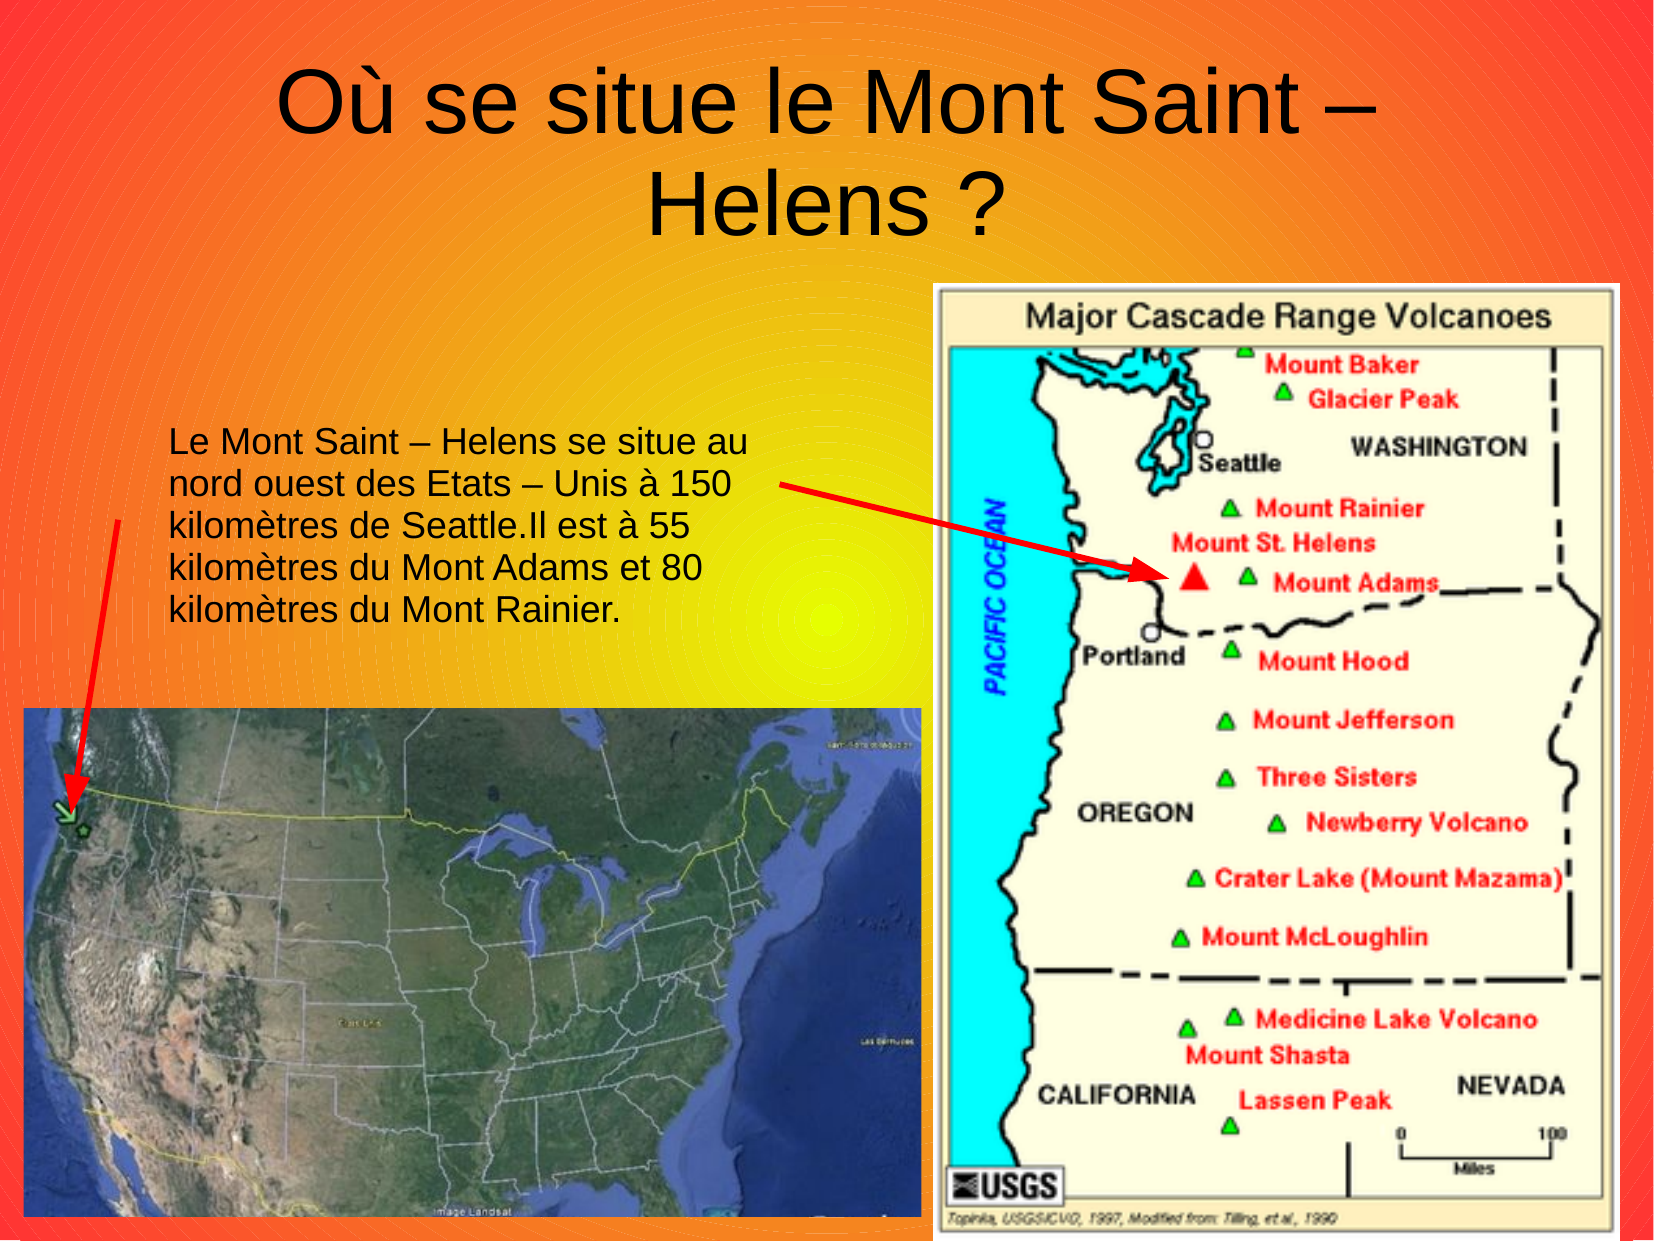

# Où se situe le Mont Saint – Helens ?
Le Mont Saint – Helens se situe au nord ouest des Etats – Unis à 150 kilomètres de Seattle.Il est à 55 kilomètres du Mont Adams et 80 kilomètres du Mont Rainier.